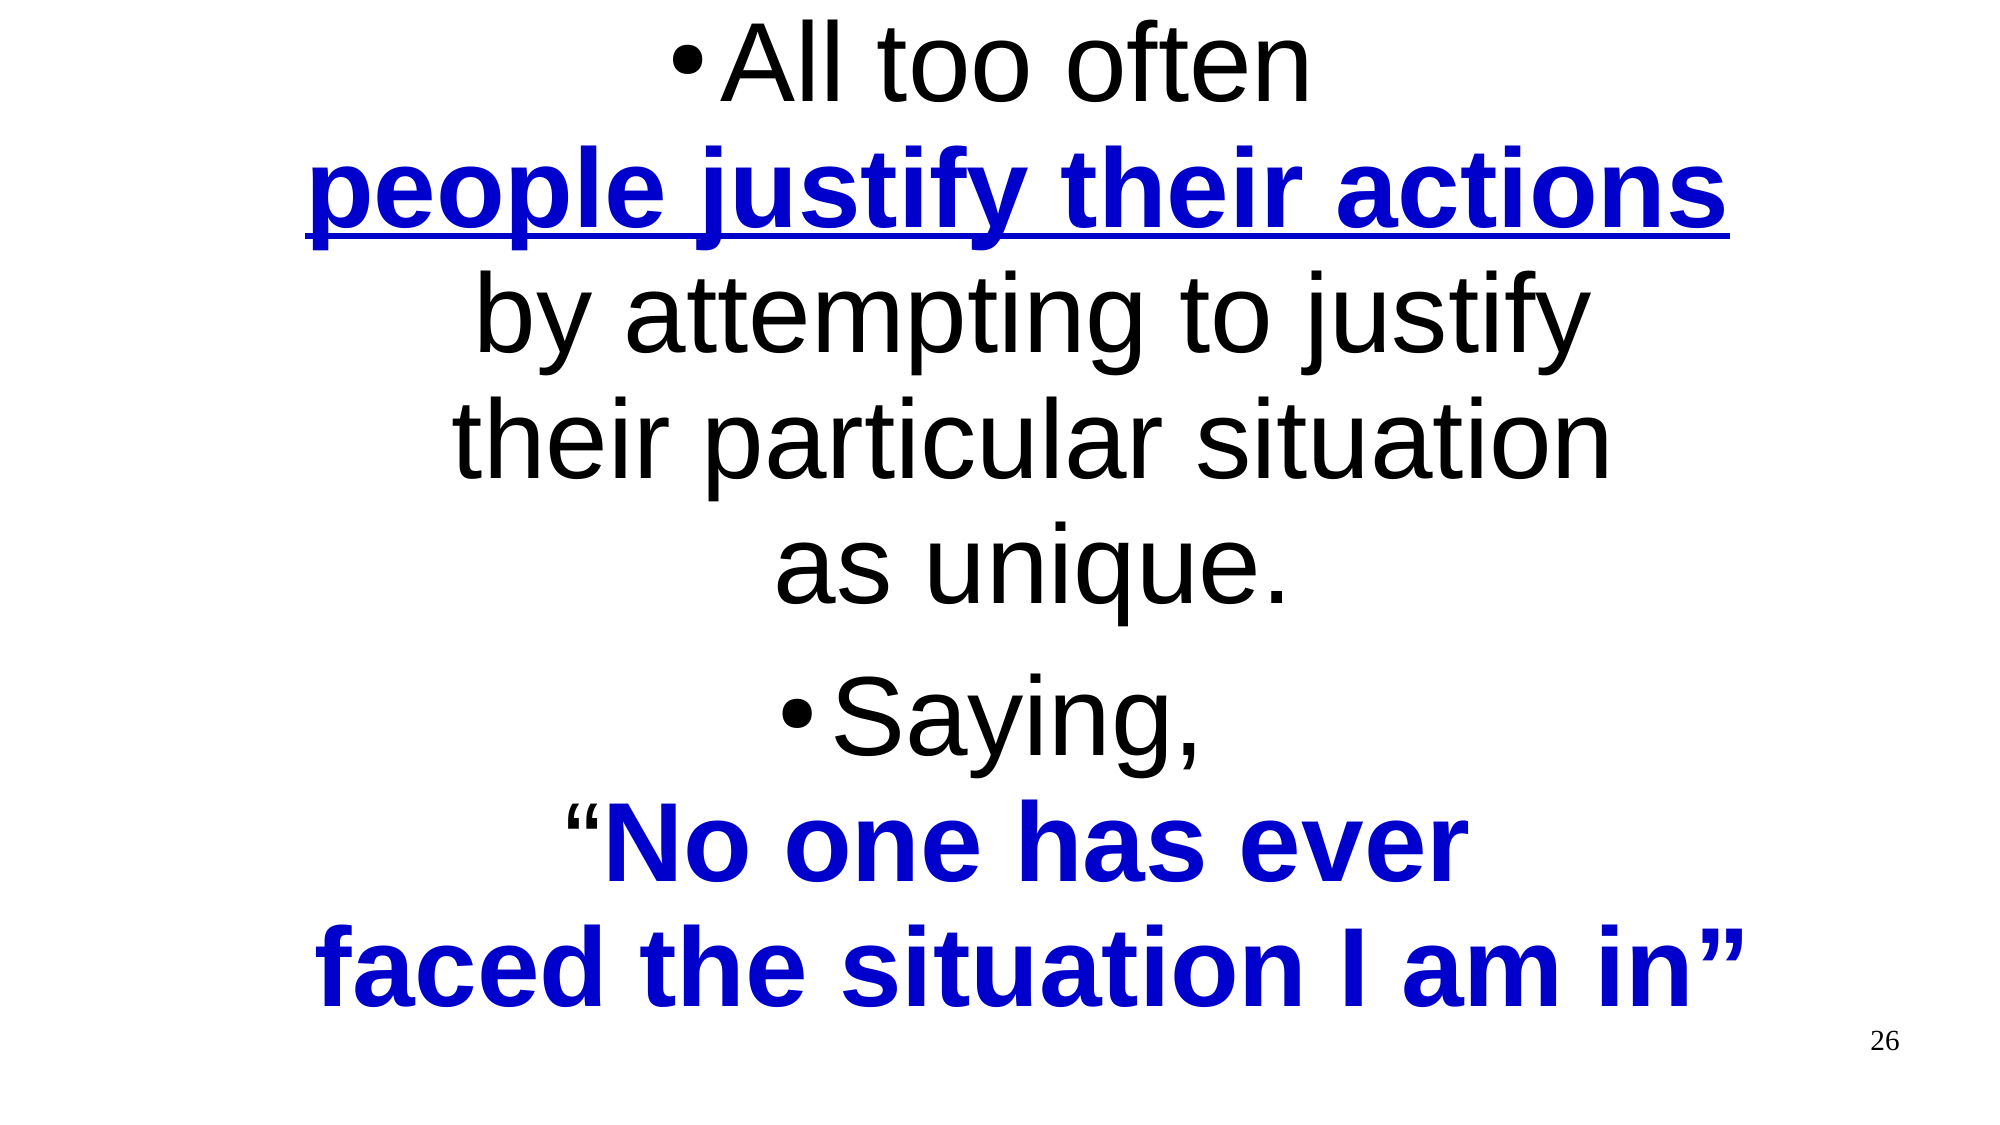

# All too often people justify their actions by attempting to justify their particular situation as unique.
Saying,
“No one has ever
faced the situation I am in”
26